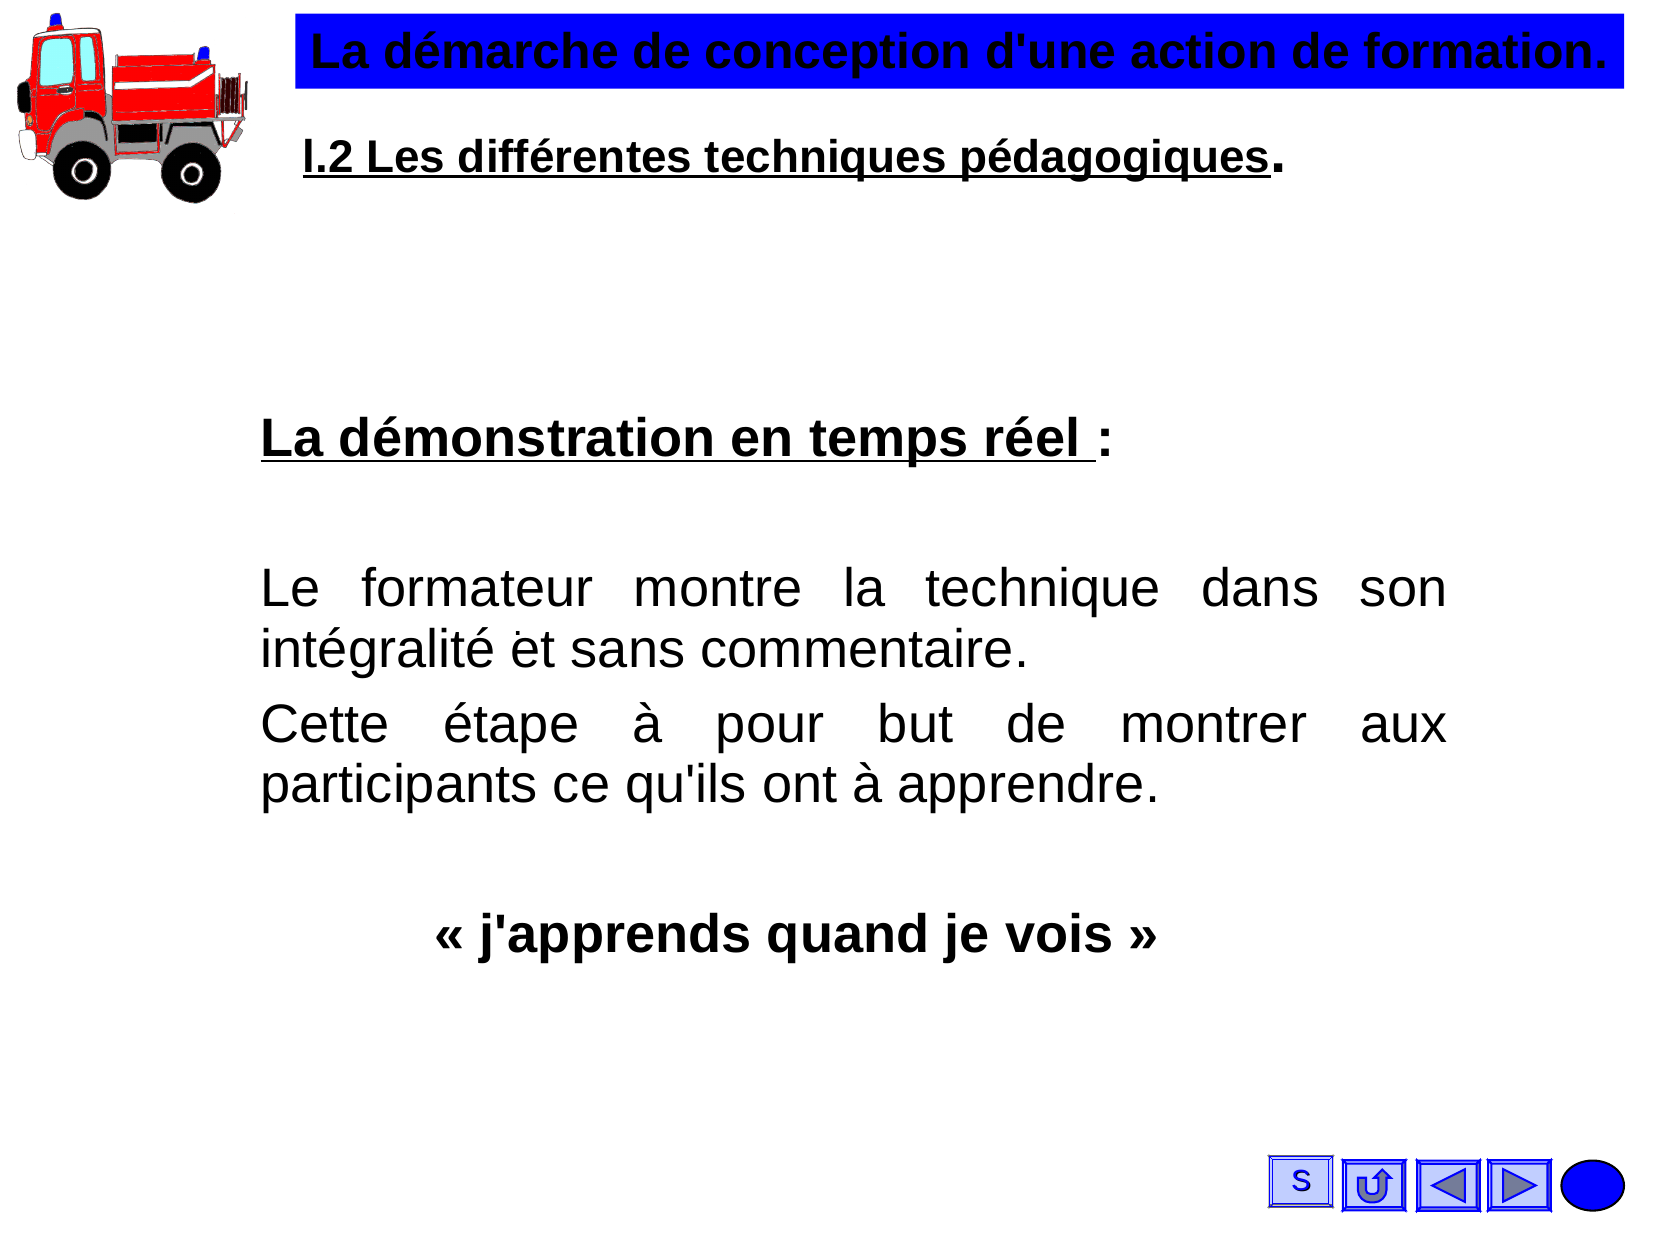

La démarche de conception d'une action de formation.
l.2 Les différentes techniques pédagogiques.
# La démonstration en temps réel :
Le formateur montre la technique dans son intégralité et sans commentaire.
Cette étape à pour but de montrer aux participants ce qu'ils ont à apprendre.
 « j'apprends quand je vois »
.